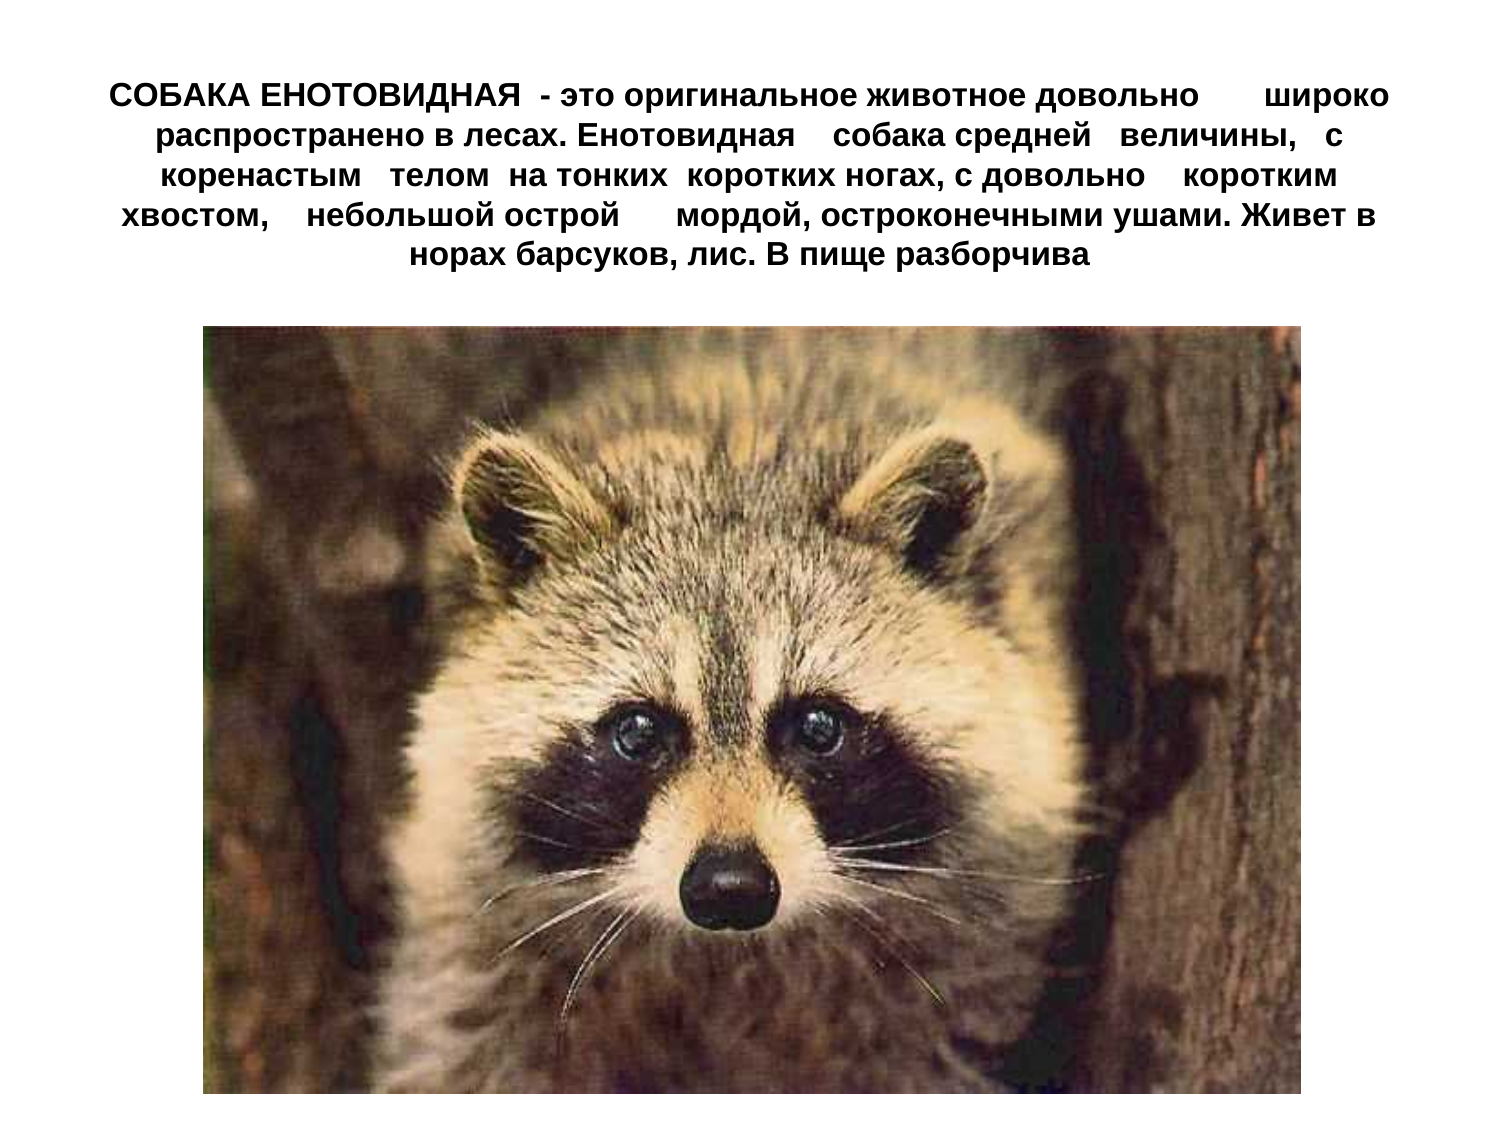

# СОБАКА ЕНОТОВИДНАЯ - это оригинальное животное довольно широко распространено в лесах. Енотовидная собака средней величины, с коренастым телом на тонких коротких ногах, с довольно коротким хвостом, небольшой острой мордой, остроконечными ушами. Живет в норах барсуков, лис. В пище разборчива